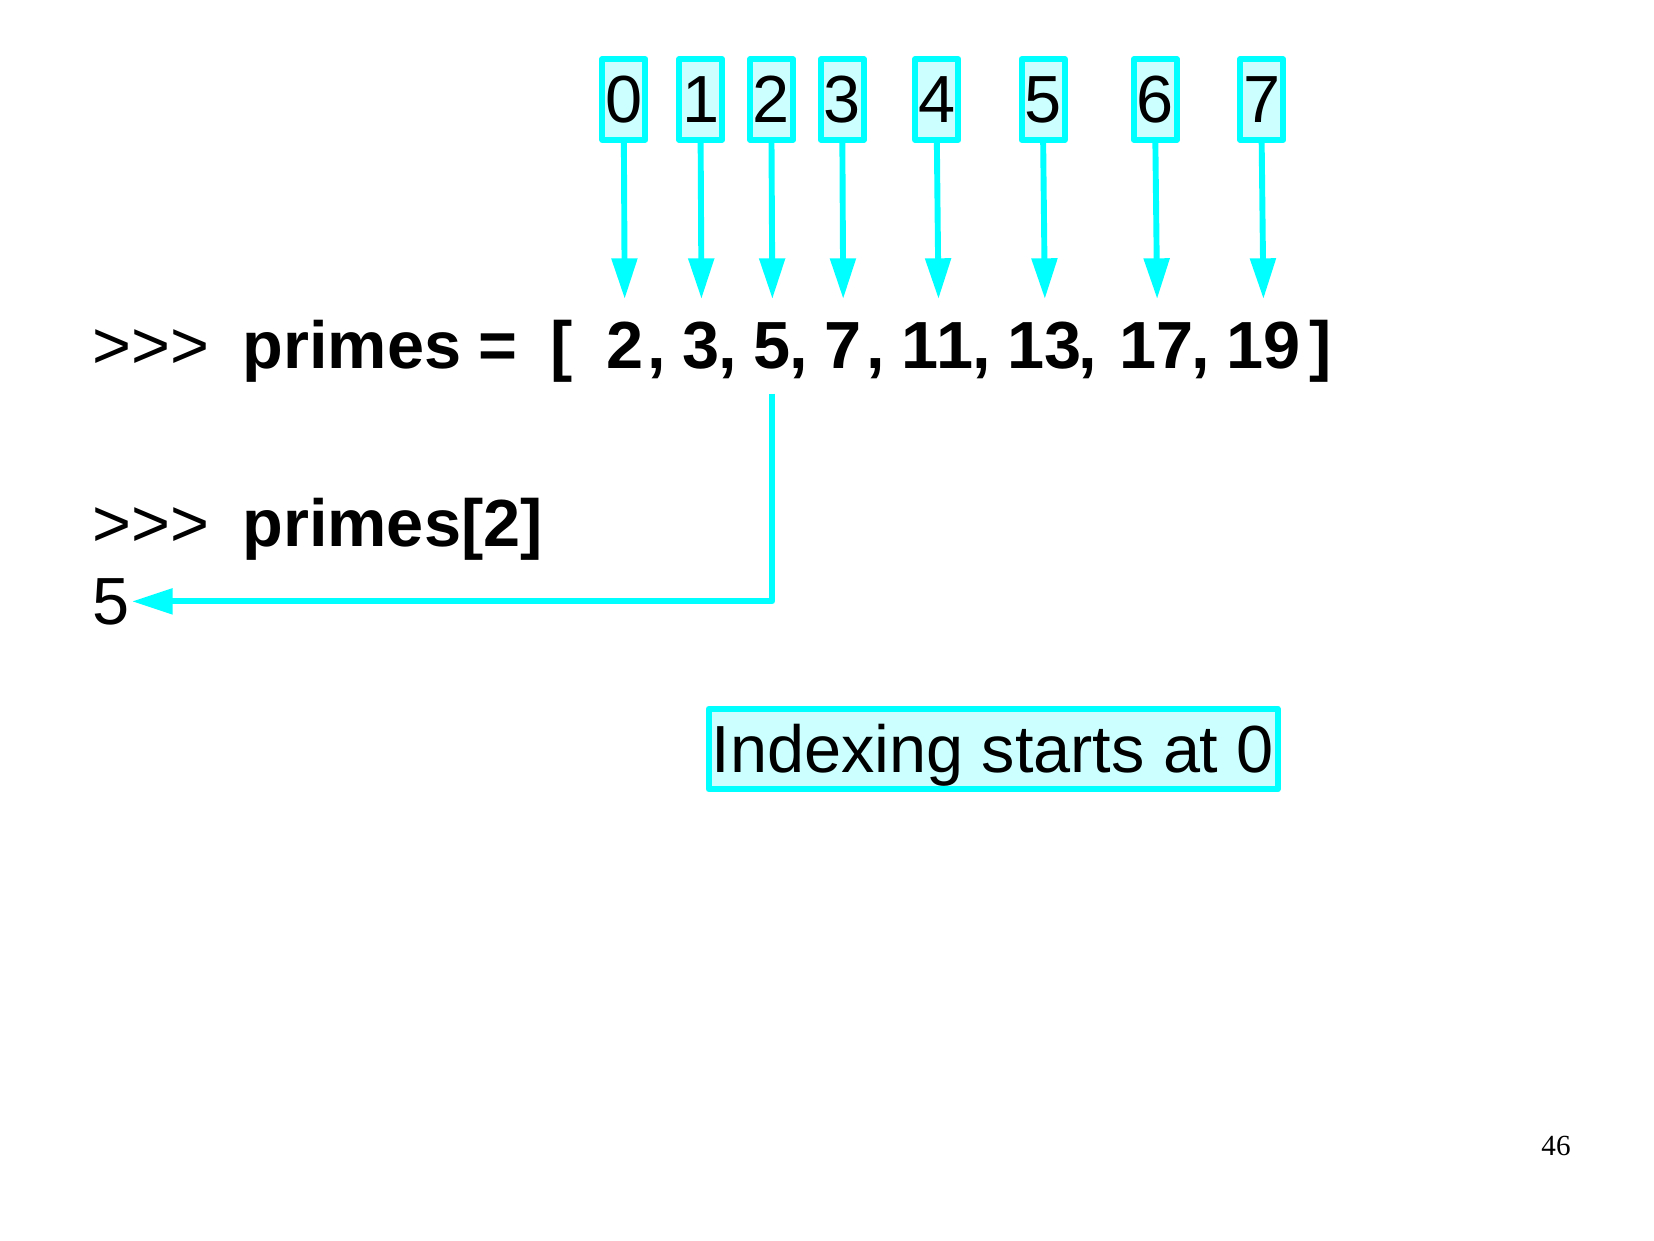

0
1
2
4
3
5
6
7
>>>
primes	=	[
2
,
3
,
5
,
7
,
11
,
13
,
17
,
19
]
>>>
primes[2]
5
Indexing starts at 0
46